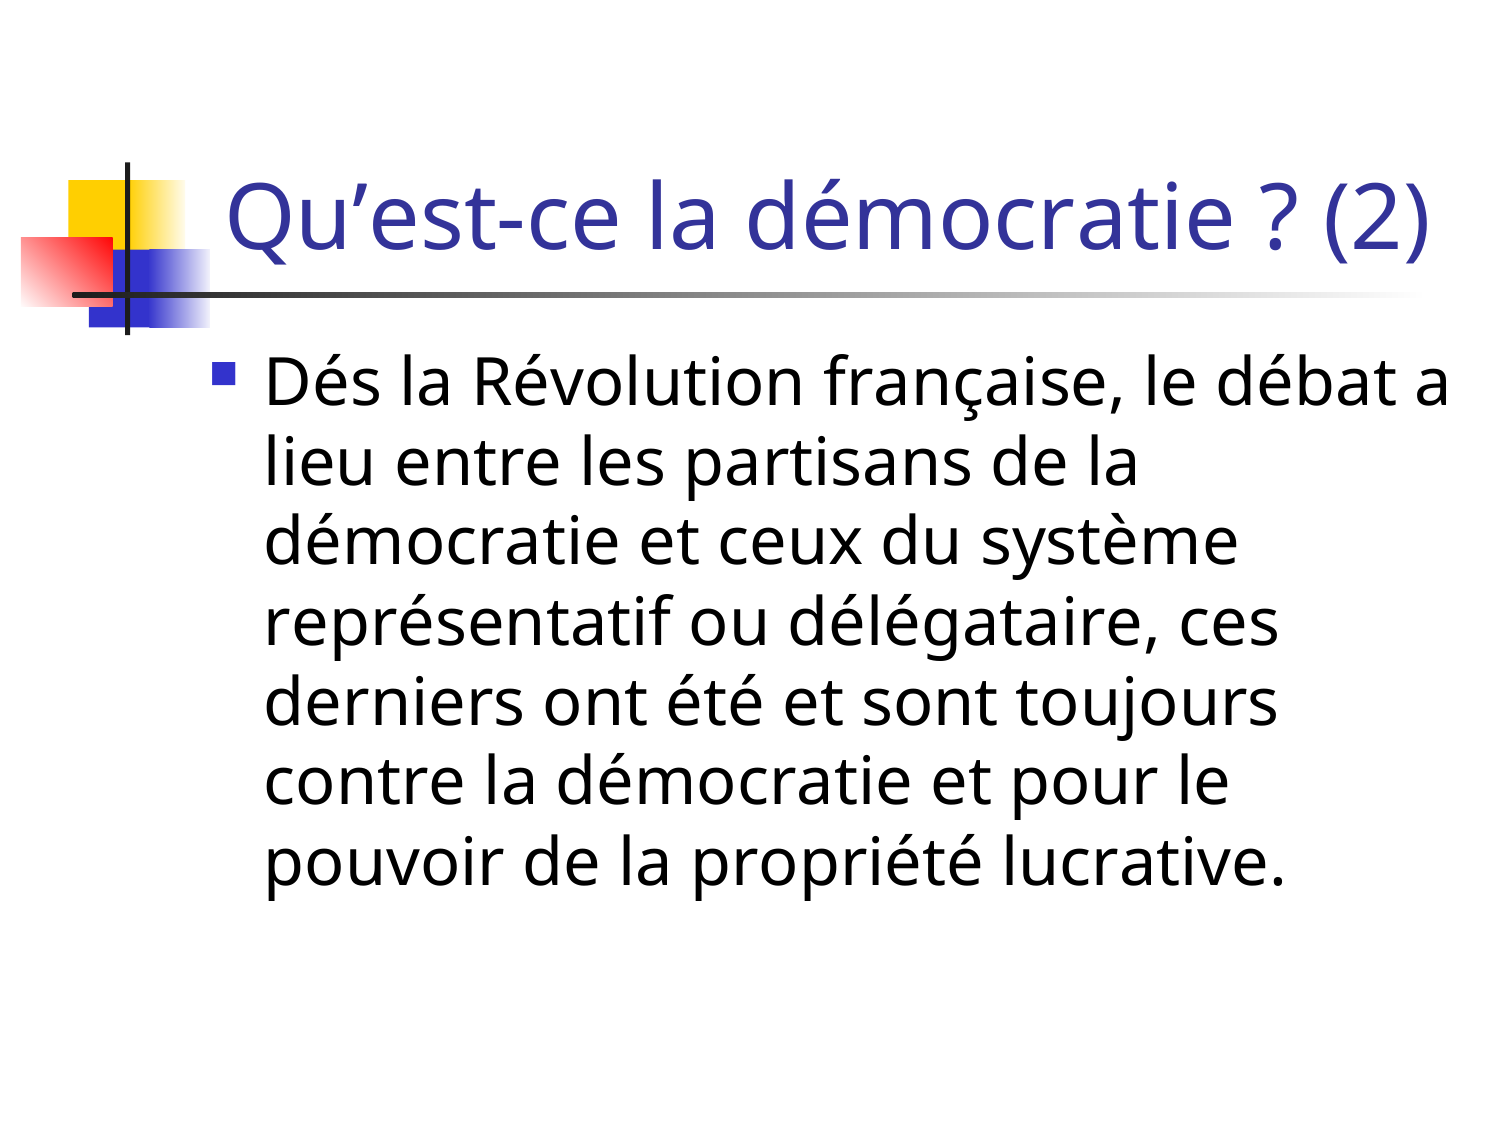

Qu’est-ce la démocratie ? (2)
Dés la Révolution française, le débat a lieu entre les partisans de la démocratie et ceux du système représentatif ou délégataire, ces derniers ont été et sont toujours contre la démocratie et pour le pouvoir de la propriété lucrative.